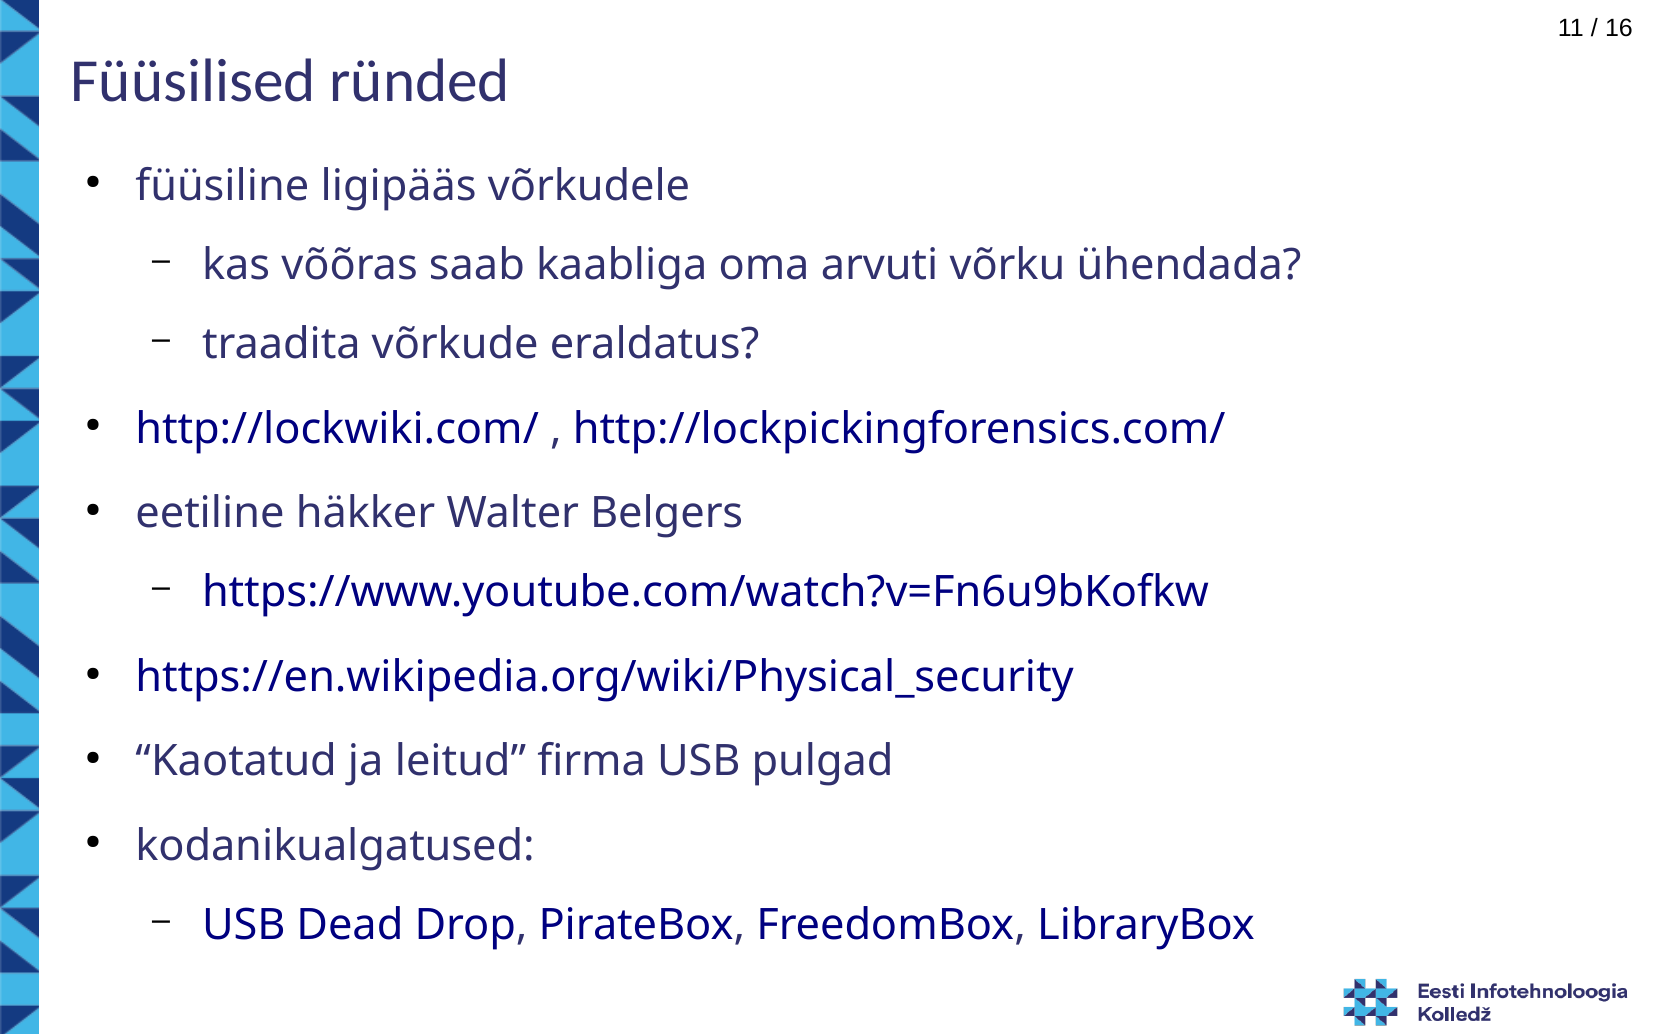

# Füüsilised ründed
füüsiline ligipääs võrkudele
kas võõras saab kaabliga oma arvuti võrku ühendada?
traadita võrkude eraldatus?
http://lockwiki.com/ , http://lockpickingforensics.com/
eetiline häkker Walter Belgers
https://www.youtube.com/watch?v=Fn6u9bKofkw
https://en.wikipedia.org/wiki/Physical_security
“Kaotatud ja leitud” firma USB pulgad
kodanikualgatused:
USB Dead Drop, PirateBox, FreedomBox, LibraryBox